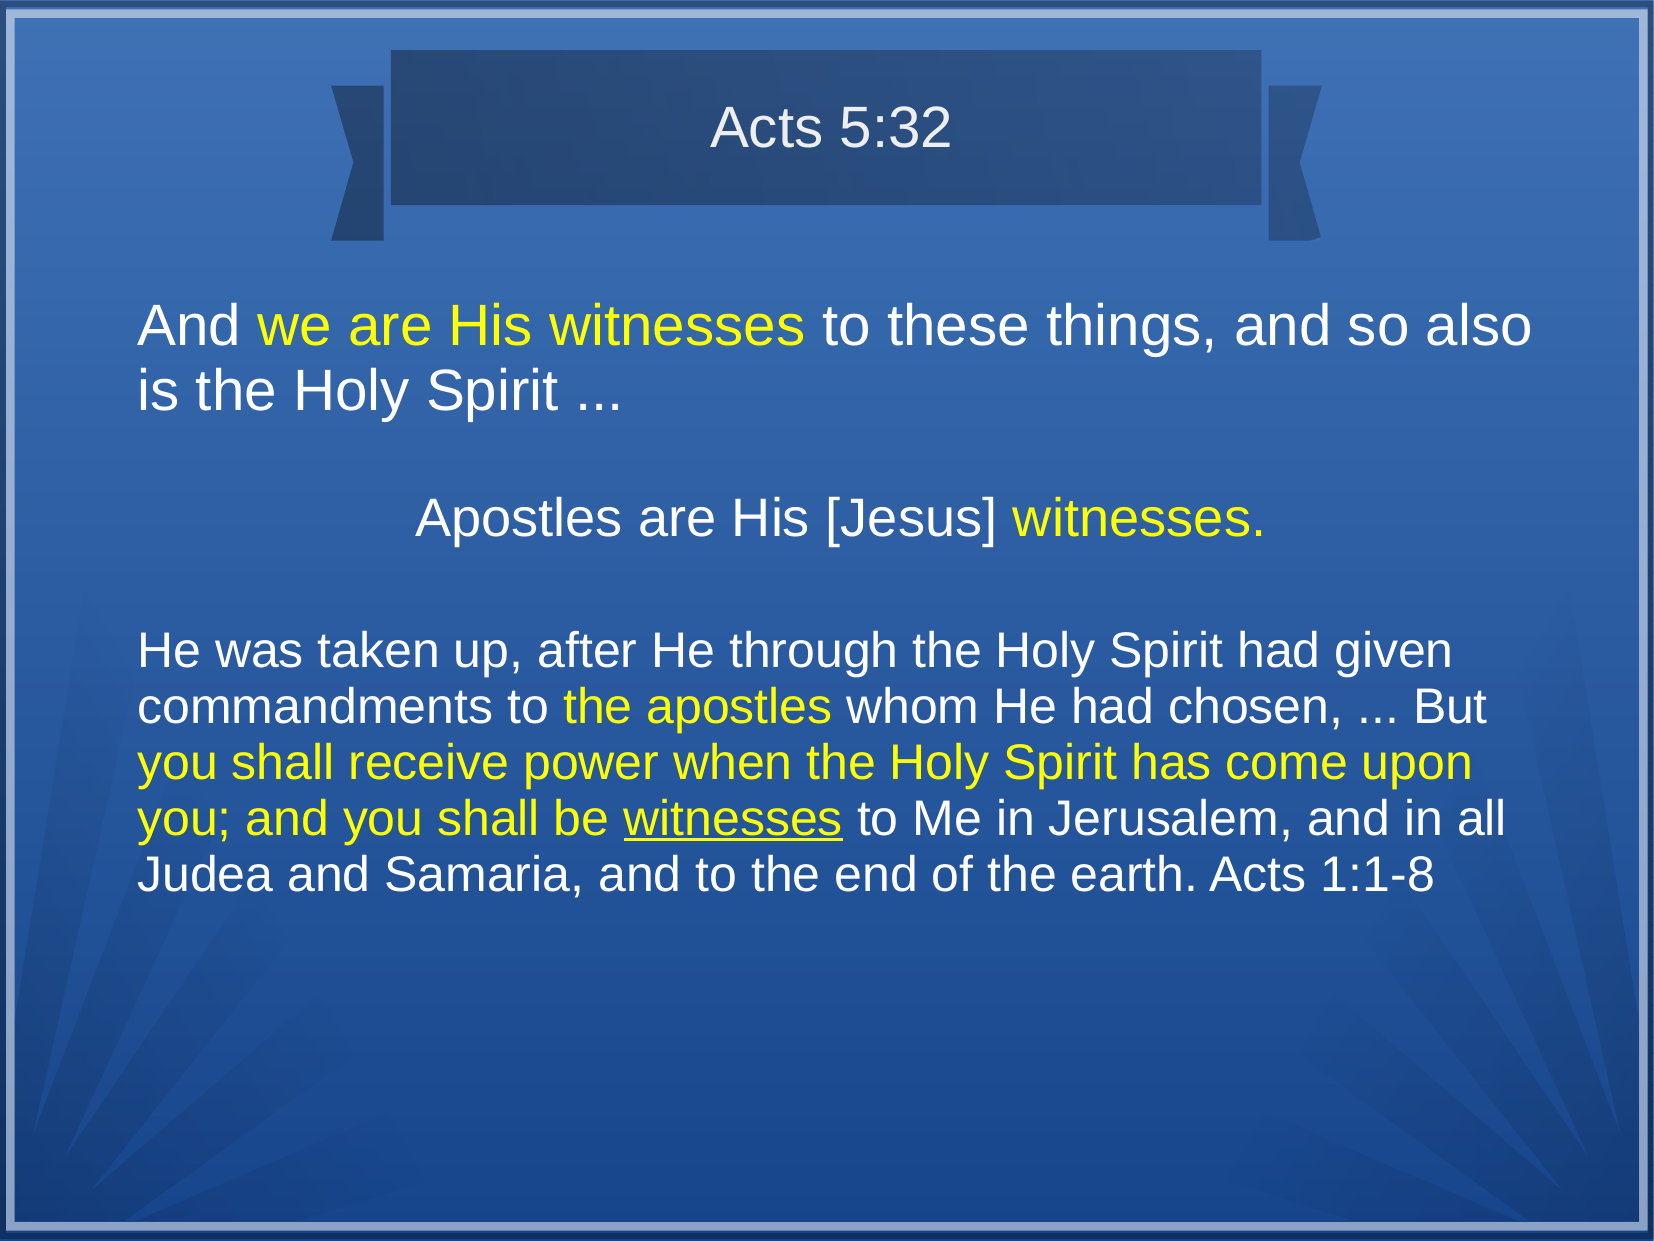

Acts 5:32
And we are His witnesses to these things, and so also is the Holy Spirit ...
Apostles are His [Jesus] witnesses.
He was taken up, after He through the Holy Spirit had given commandments to the apostles whom He had chosen, ... But you shall receive power when the Holy Spirit has come upon you; and you shall be witnesses to Me in Jerusalem, and in all Judea and Samaria, and to the end of the earth. Acts 1:1-8